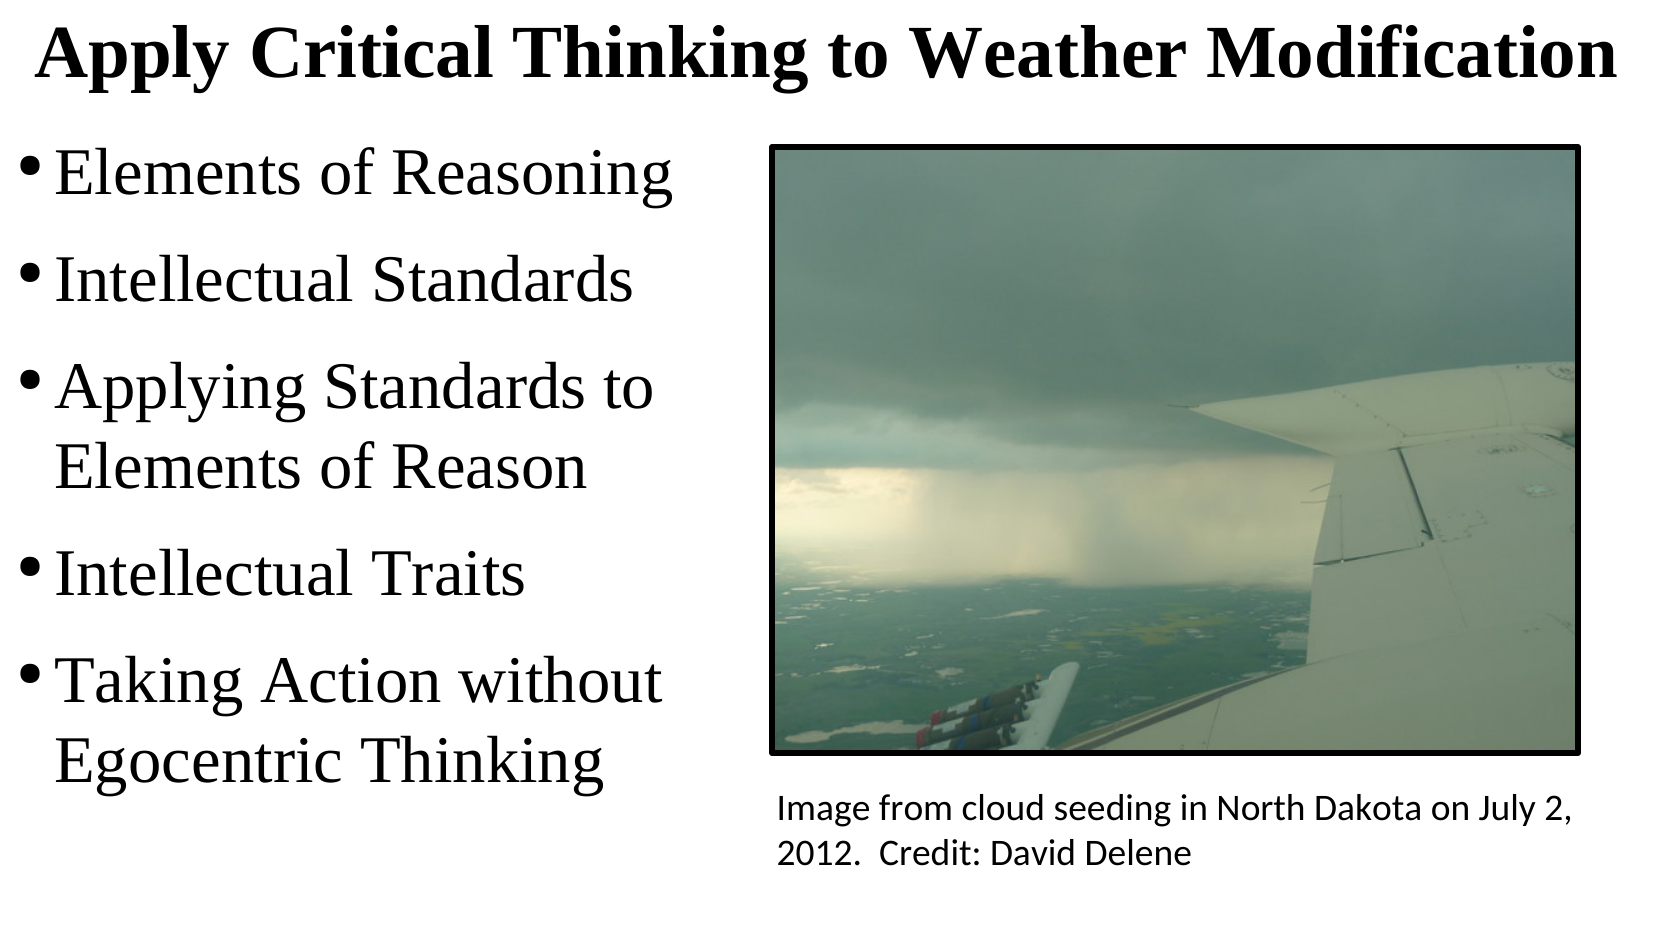

# Apply Critical Thinking to Weather Modification
Elements of Reasoning
Intellectual Standards
Applying Standards to Elements of Reason
Intellectual Traits
Taking Action without Egocentric Thinking
Image from cloud seeding in North Dakota on July 2, 2012. Credit: David Delene